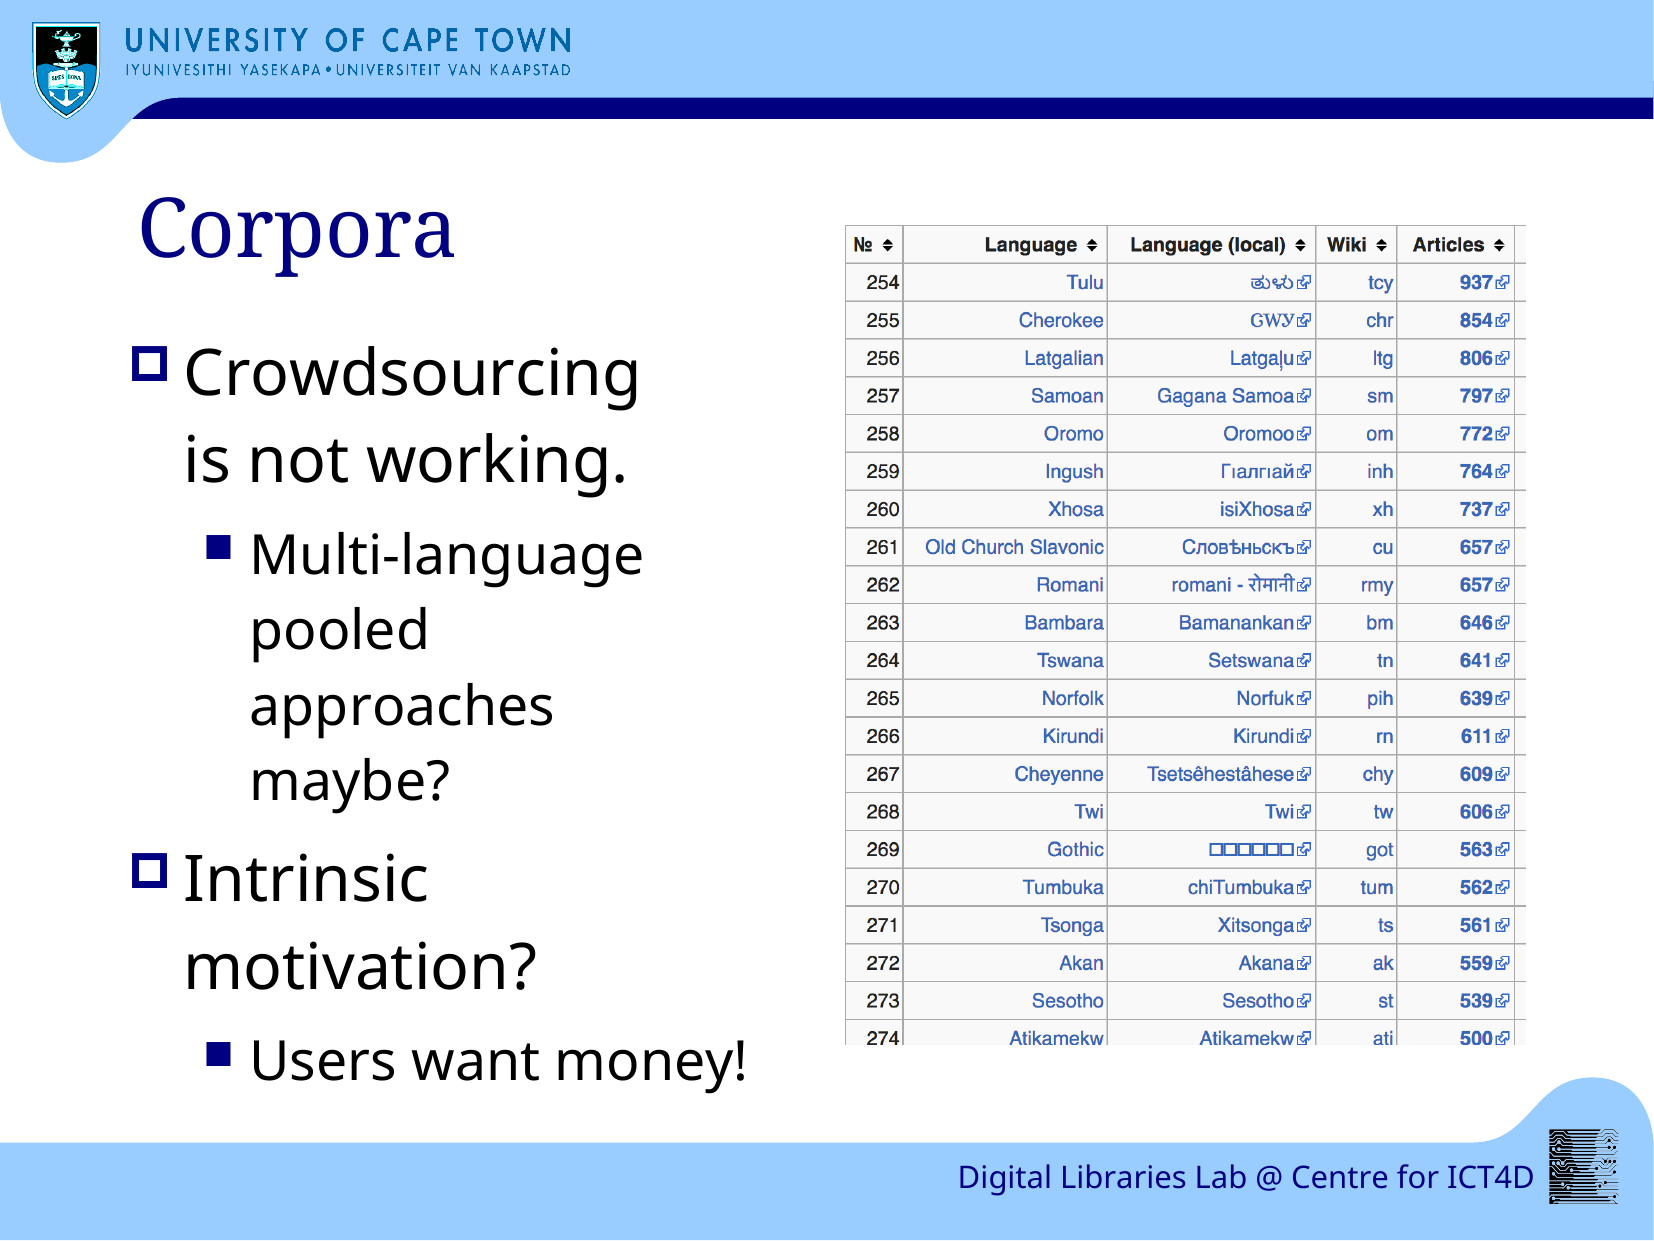

# Corpora
Crowdsourcing
is not working.
Multi-language
pooled
approaches
maybe?
Intrinsic
motivation?
Users want money!